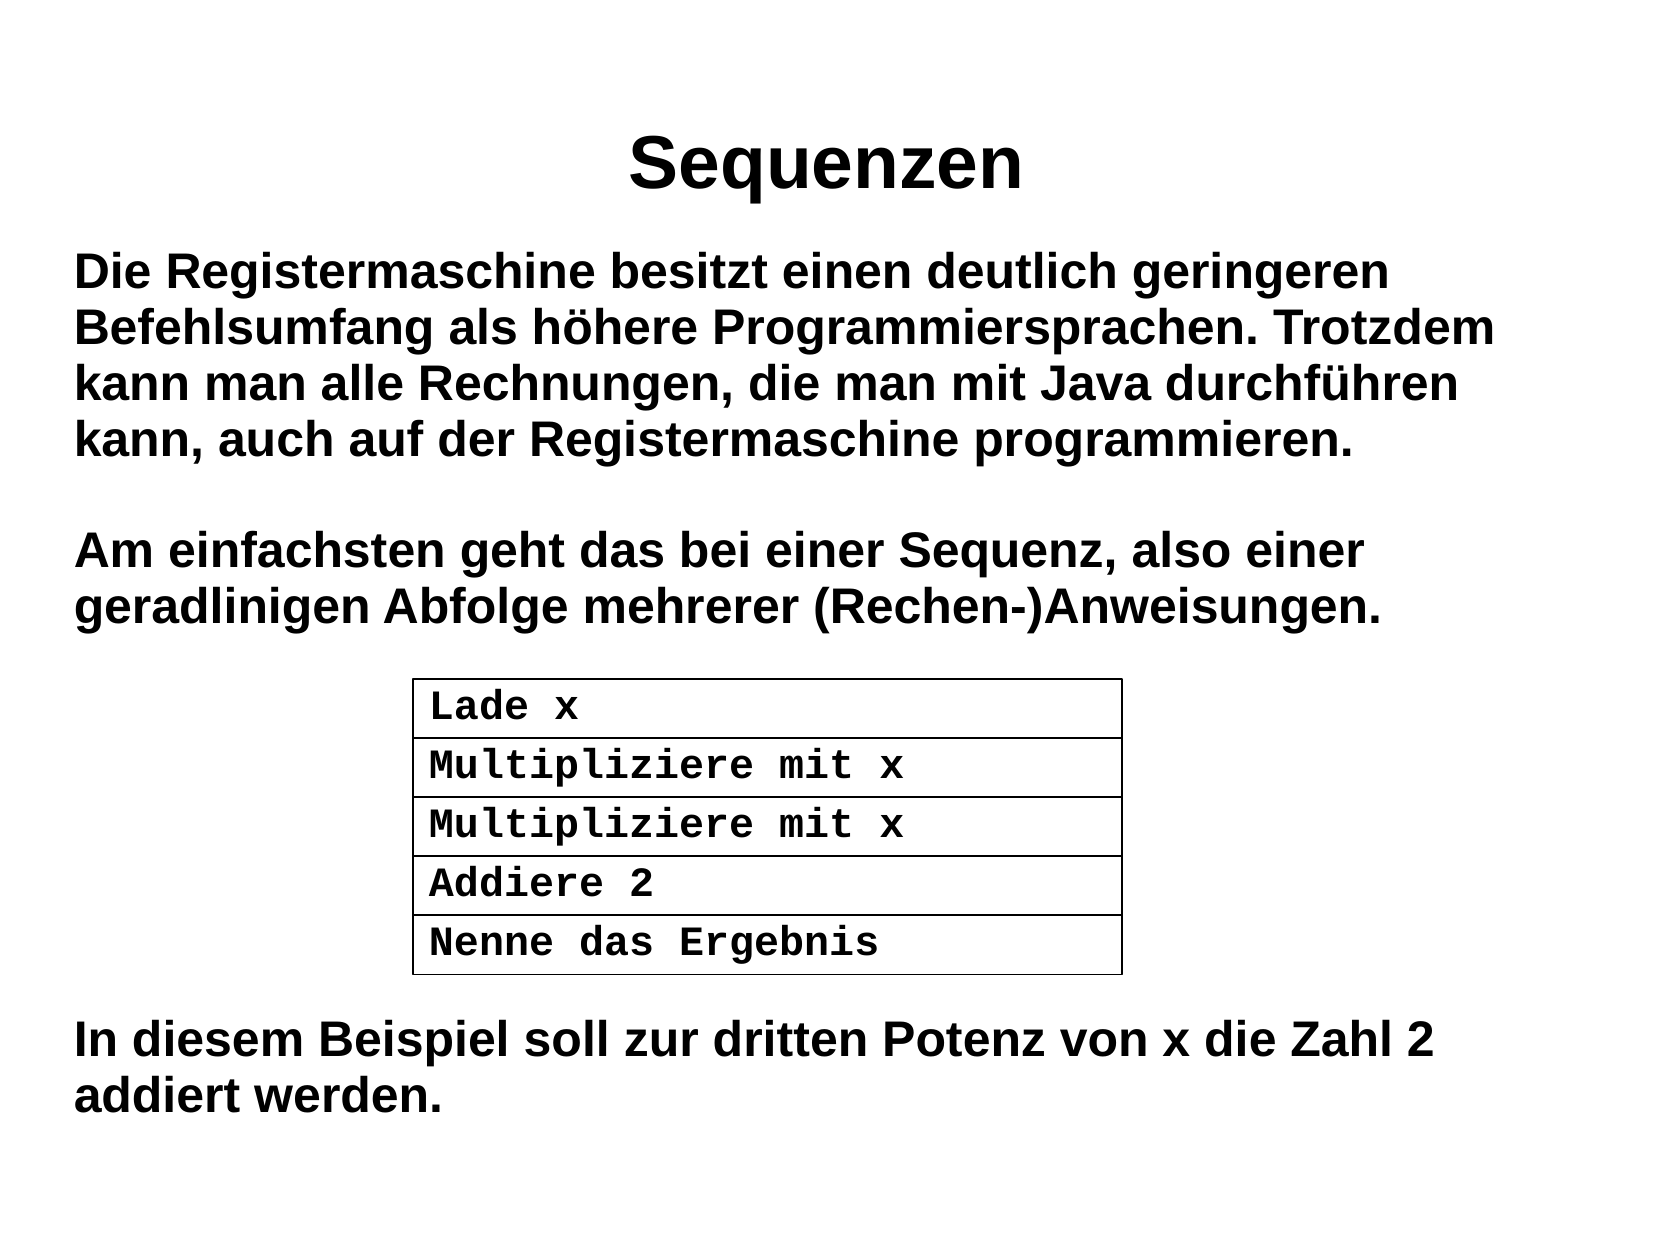

# Sequenzen
Die Registermaschine besitzt einen deutlich geringeren Befehlsumfang als höhere Programmiersprachen. Trotzdem kann man alle Rechnungen, die man mit Java durchführen kann, auch auf der Registermaschine programmieren.
Am einfachsten geht das bei einer Sequenz, also einer geradlinigen Abfolge mehrerer (Rechen-)Anweisungen.
Lade x
Multipliziere mit x
Multipliziere mit x
Addiere 2
Nenne das Ergebnis
In diesem Beispiel soll zur dritten Potenz von x die Zahl 2 addiert werden.